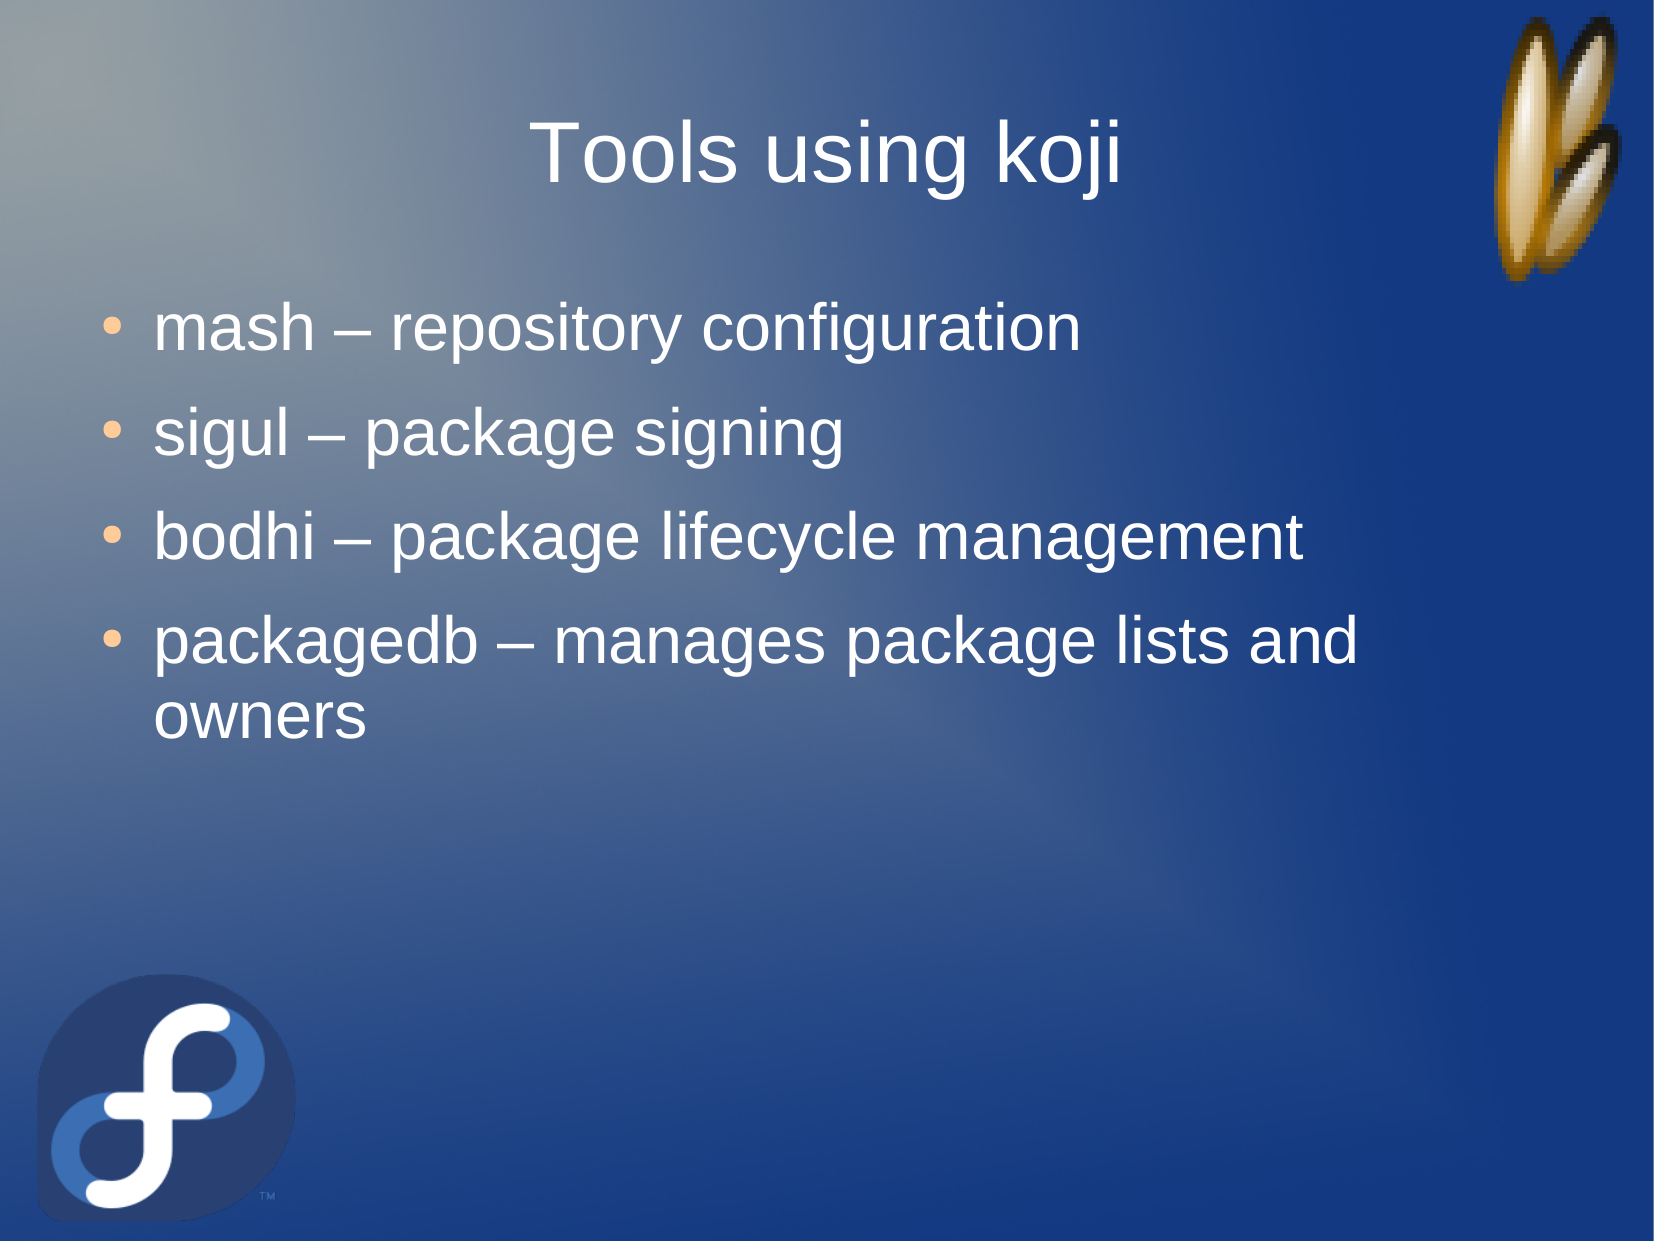

# Tools using koji
mash – repository configuration
sigul – package signing
bodhi – package lifecycle management
packagedb – manages package lists and owners